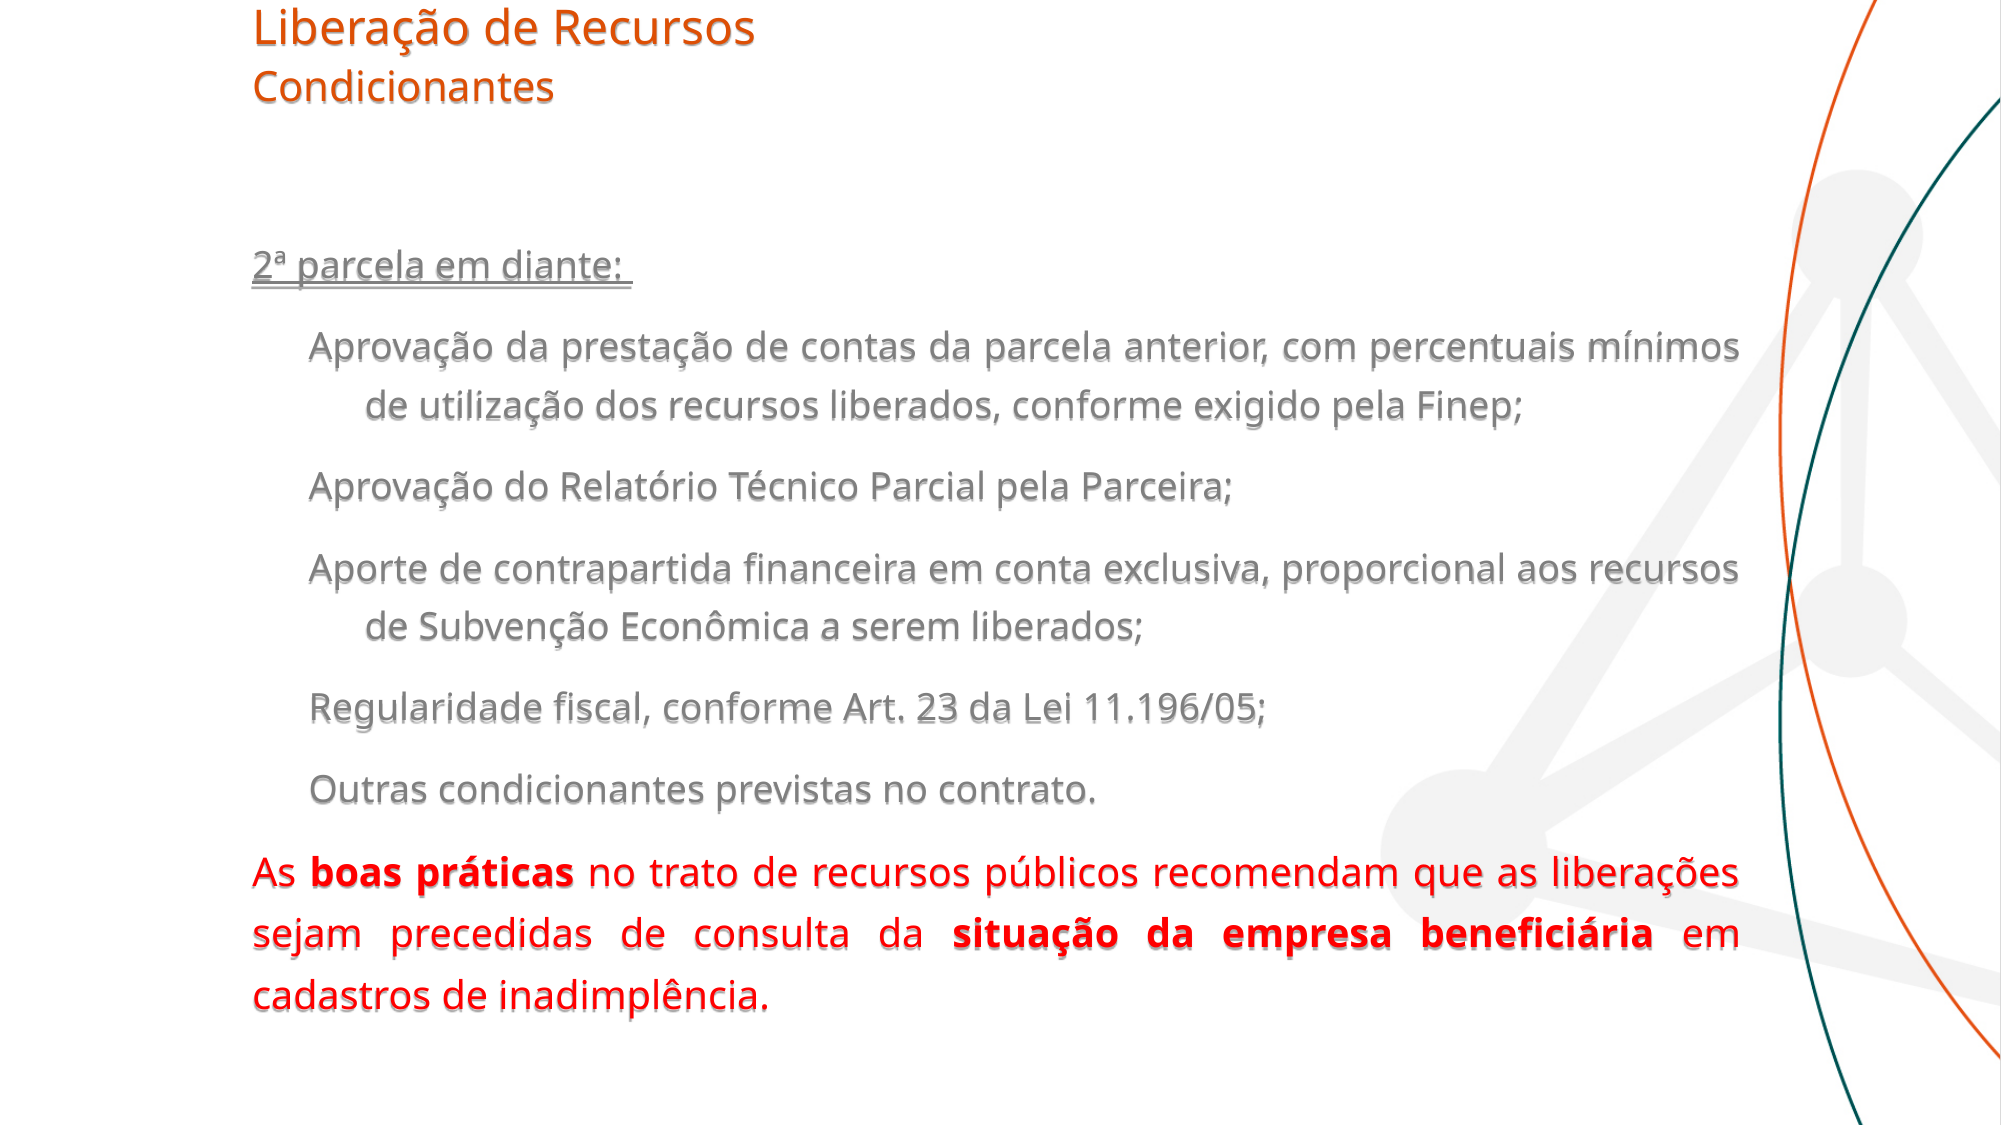

Liberação de Recursos
Condicionantes
2ª parcela em diante:
Aprovação da prestação de contas da parcela anterior, com percentuais mínimos de utilização dos recursos liberados, conforme exigido pela Finep;
Aprovação do Relatório Técnico Parcial pela Parceira;
Aporte de contrapartida financeira em conta exclusiva, proporcional aos recursos de Subvenção Econômica a serem liberados;
Regularidade fiscal, conforme Art. 23 da Lei 11.196/05;
Outras condicionantes previstas no contrato.
As boas práticas no trato de recursos públicos recomendam que as liberações sejam precedidas de consulta da situação da empresa beneficiária em cadastros de inadimplência.